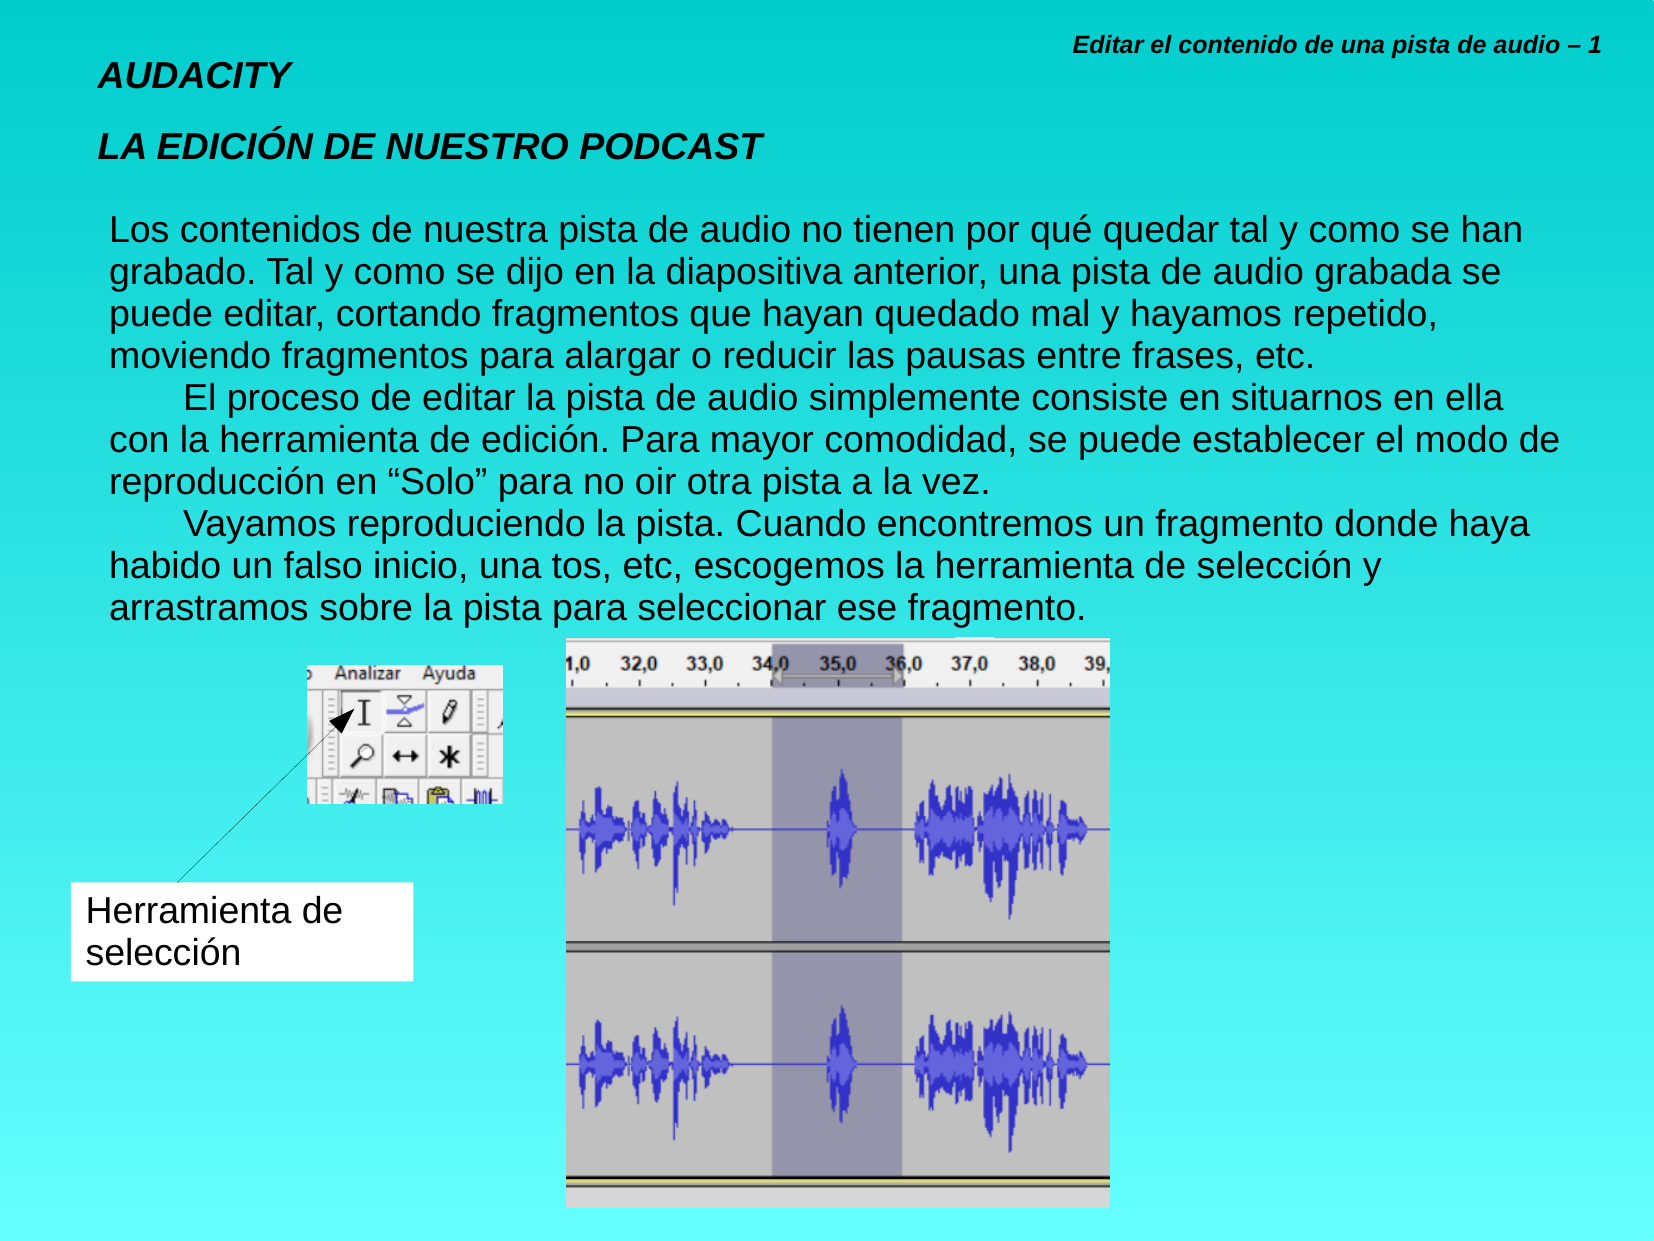

Editar el contenido de una pista de audio – 1
AUDACITY
LA EDICIÓN DE NUESTRO PODCAST
Los contenidos de nuestra pista de audio no tienen por qué quedar tal y como se han grabado. Tal y como se dijo en la diapositiva anterior, una pista de audio grabada se puede editar, cortando fragmentos que hayan quedado mal y hayamos repetido, moviendo fragmentos para alargar o reducir las pausas entre frases, etc.
	El proceso de editar la pista de audio simplemente consiste en situarnos en ella con la herramienta de edición. Para mayor comodidad, se puede establecer el modo de reproducción en “Solo” para no oir otra pista a la vez.
	Vayamos reproduciendo la pista. Cuando encontremos un fragmento donde haya habido un falso inicio, una tos, etc, escogemos la herramienta de selección y arrastramos sobre la pista para seleccionar ese fragmento.
Herramienta de selección